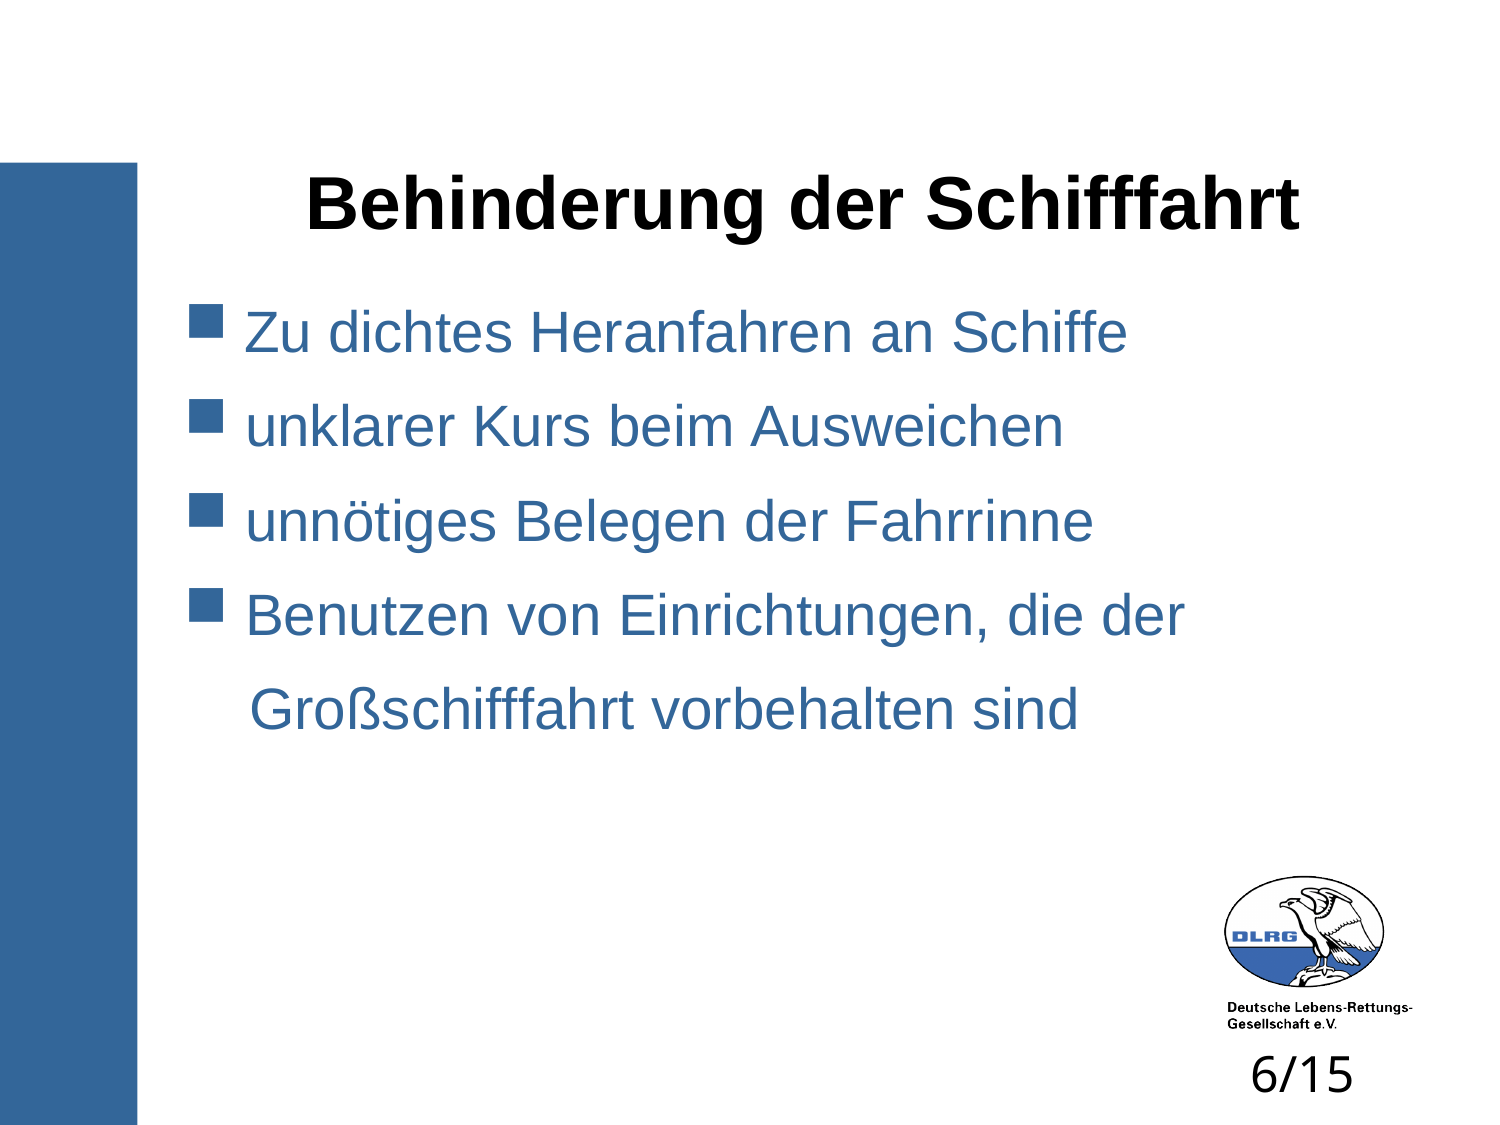

Behinderung der Schifffahrt
 Zu dichtes Heranfahren an Schiffe
 unklarer Kurs beim Ausweichen
 unnötiges Belegen der Fahrrinne
 Benutzen von Einrichtungen, die der Großschifffahrt vorbehalten sind